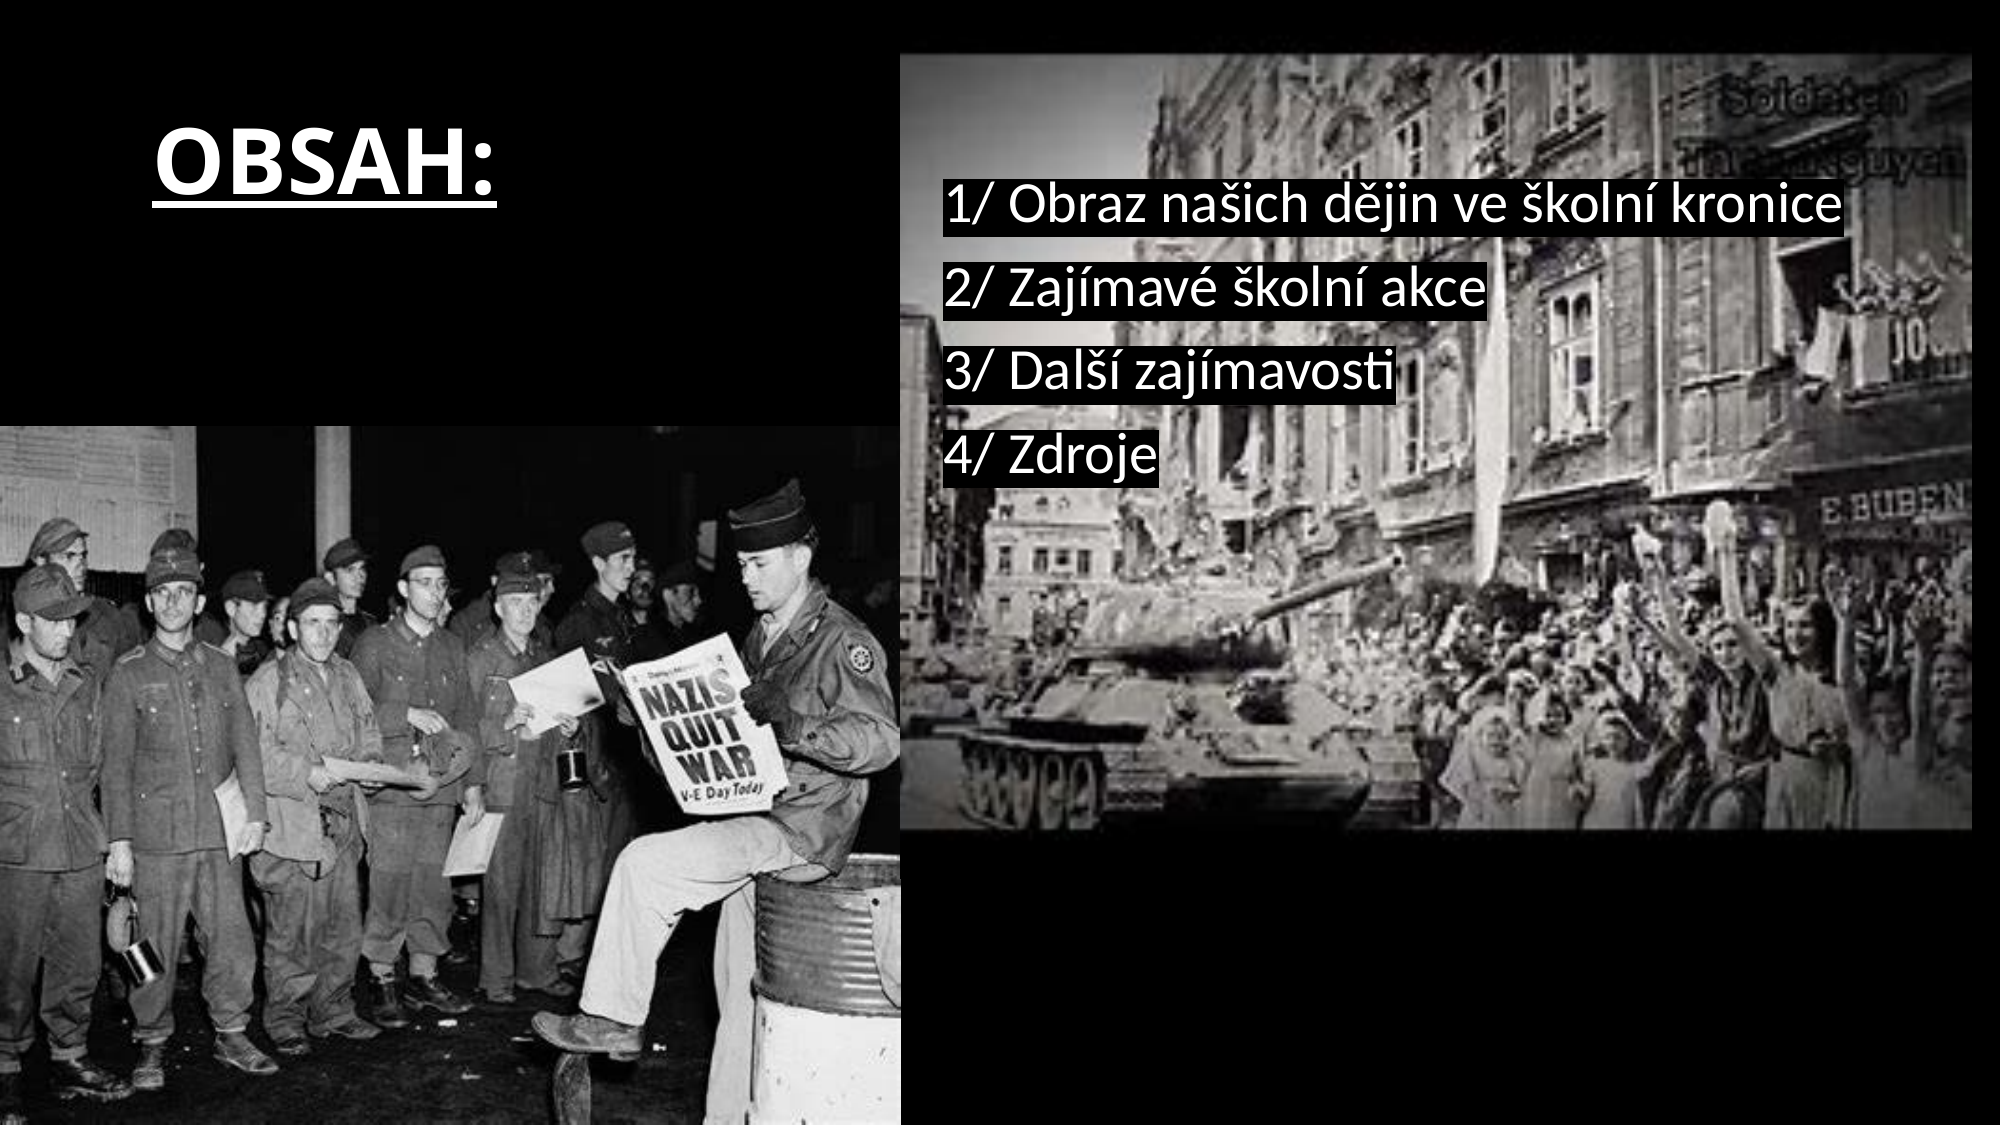

# OBSAH:
1/ Obraz našich dějin ve školní kronice
2/ Zajímavé školní akce
3/ Další zajímavosti
4/ Zdroje